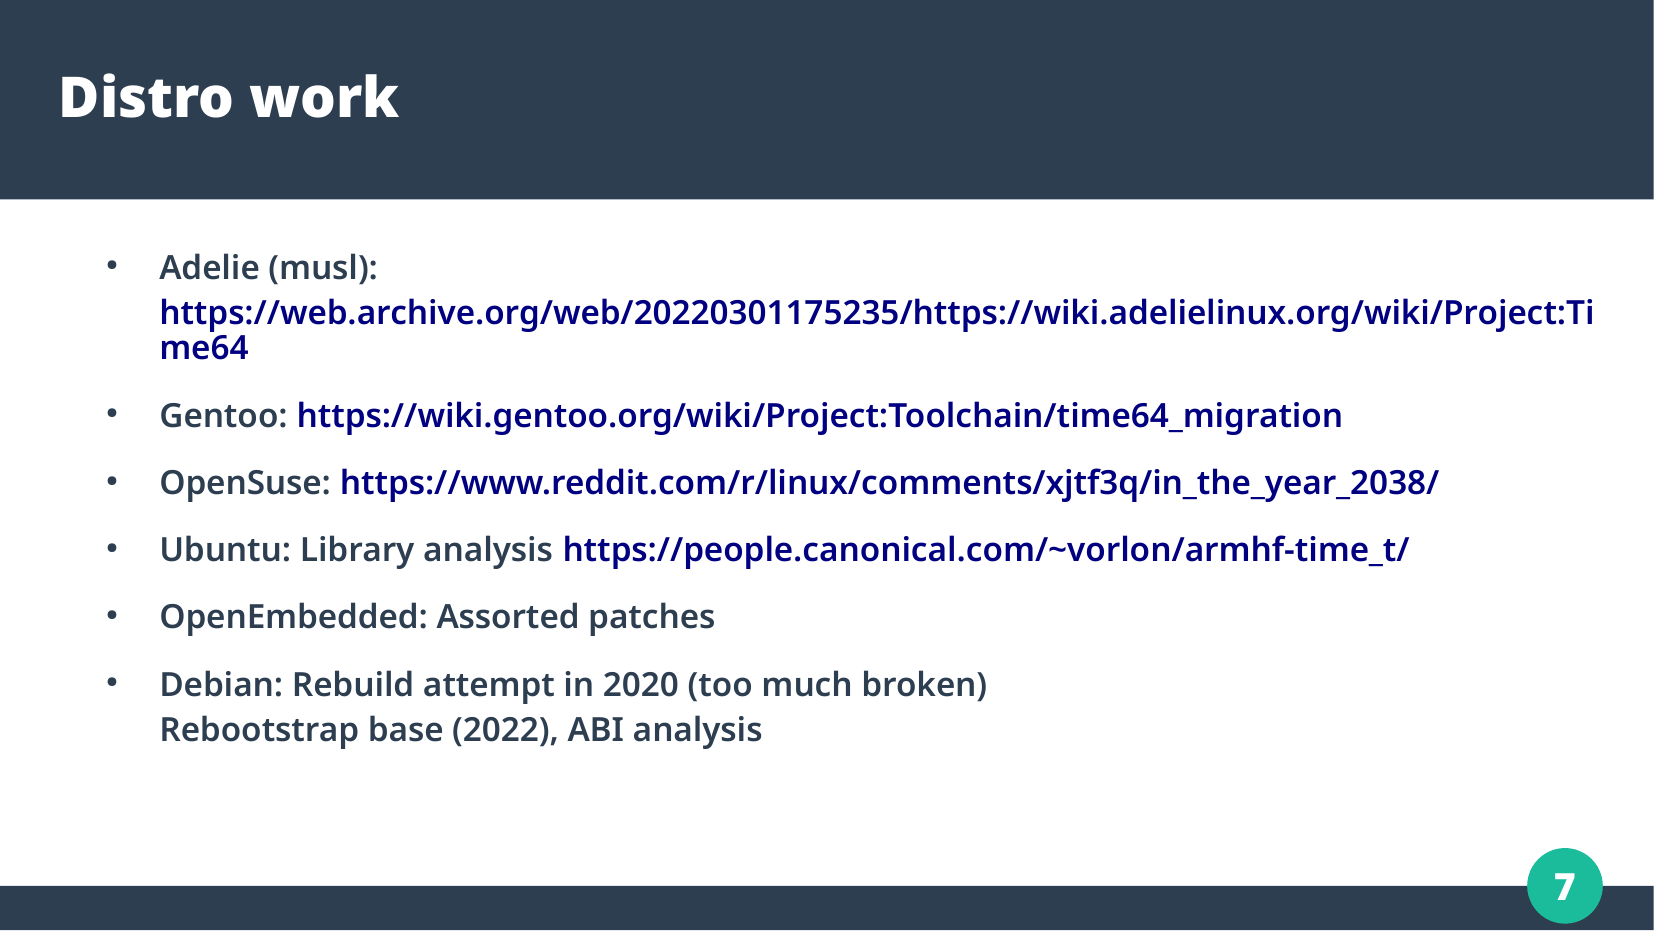

# Distro work
Adelie (musl):https://web.archive.org/web/20220301175235/https://wiki.adelielinux.org/wiki/Project:Time64
Gentoo: https://wiki.gentoo.org/wiki/Project:Toolchain/time64_migration
OpenSuse: https://www.reddit.com/r/linux/comments/xjtf3q/in_the_year_2038/
Ubuntu: Library analysis https://people.canonical.com/~vorlon/armhf-time_t/
OpenEmbedded: Assorted patches
Debian: Rebuild attempt in 2020 (too much broken)
Rebootstrap base (2022), ABI analysis